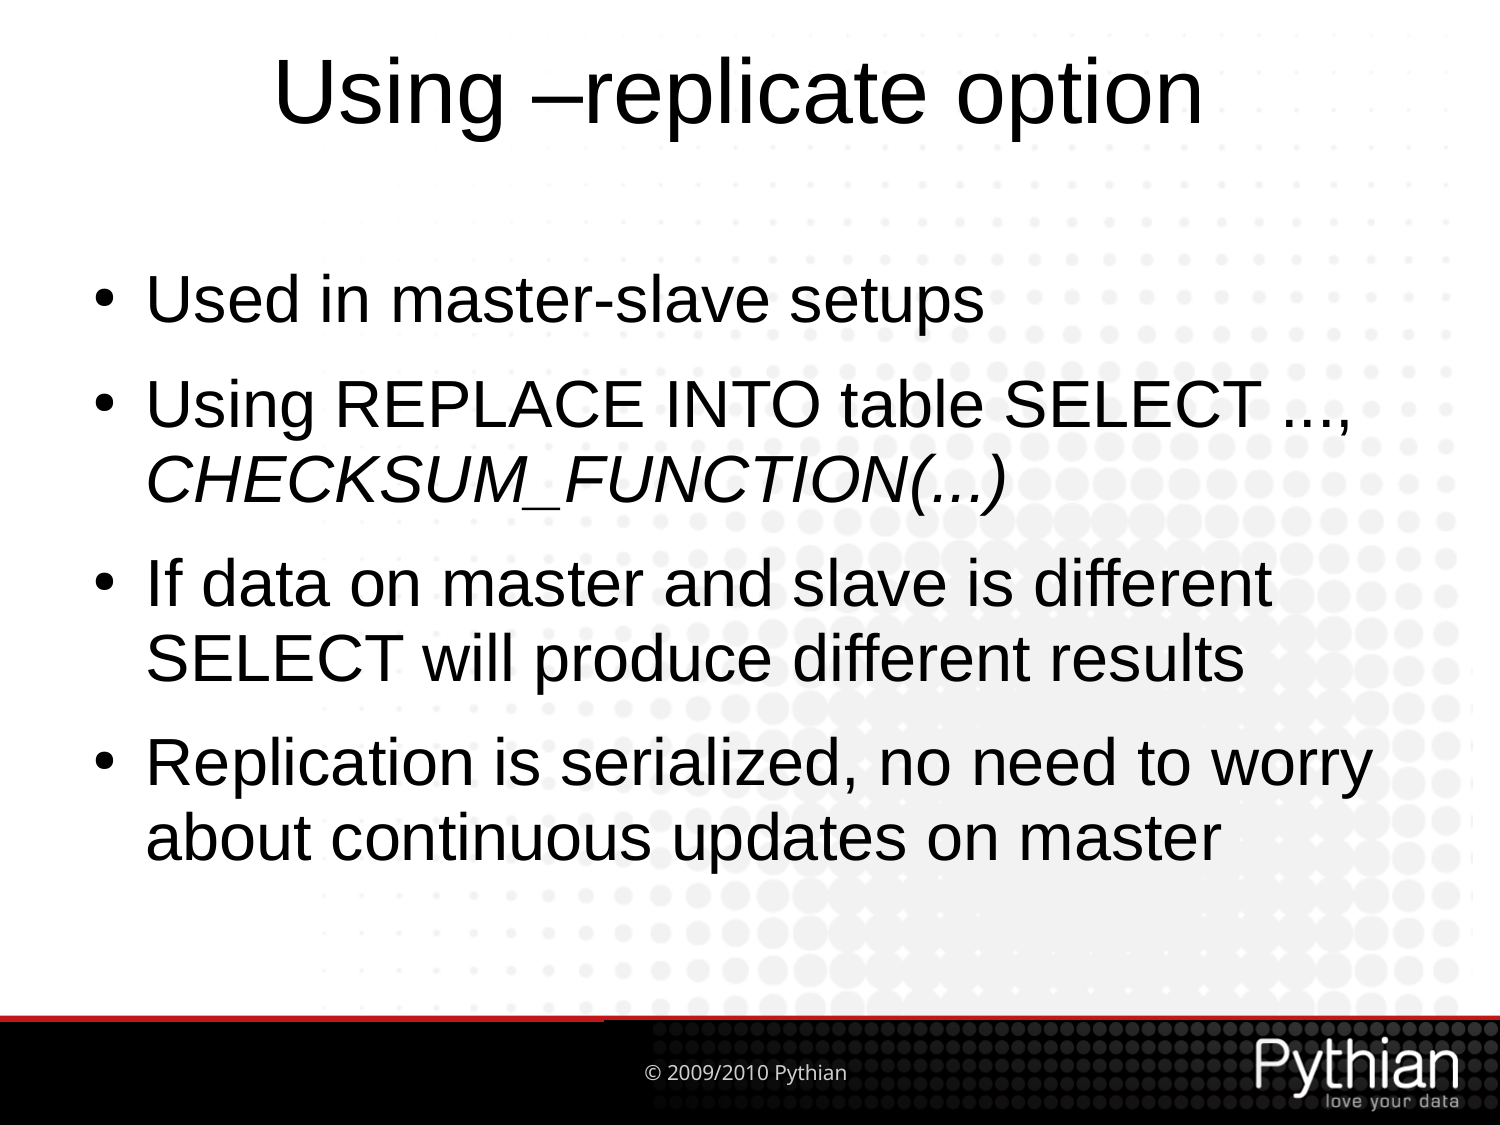

# Using –replicate option
Used in master-slave setups
Using REPLACE INTO table SELECT ..., CHECKSUM_FUNCTION(...)
If data on master and slave is different SELECT will produce different results
Replication is serialized, no need to worry about continuous updates on master